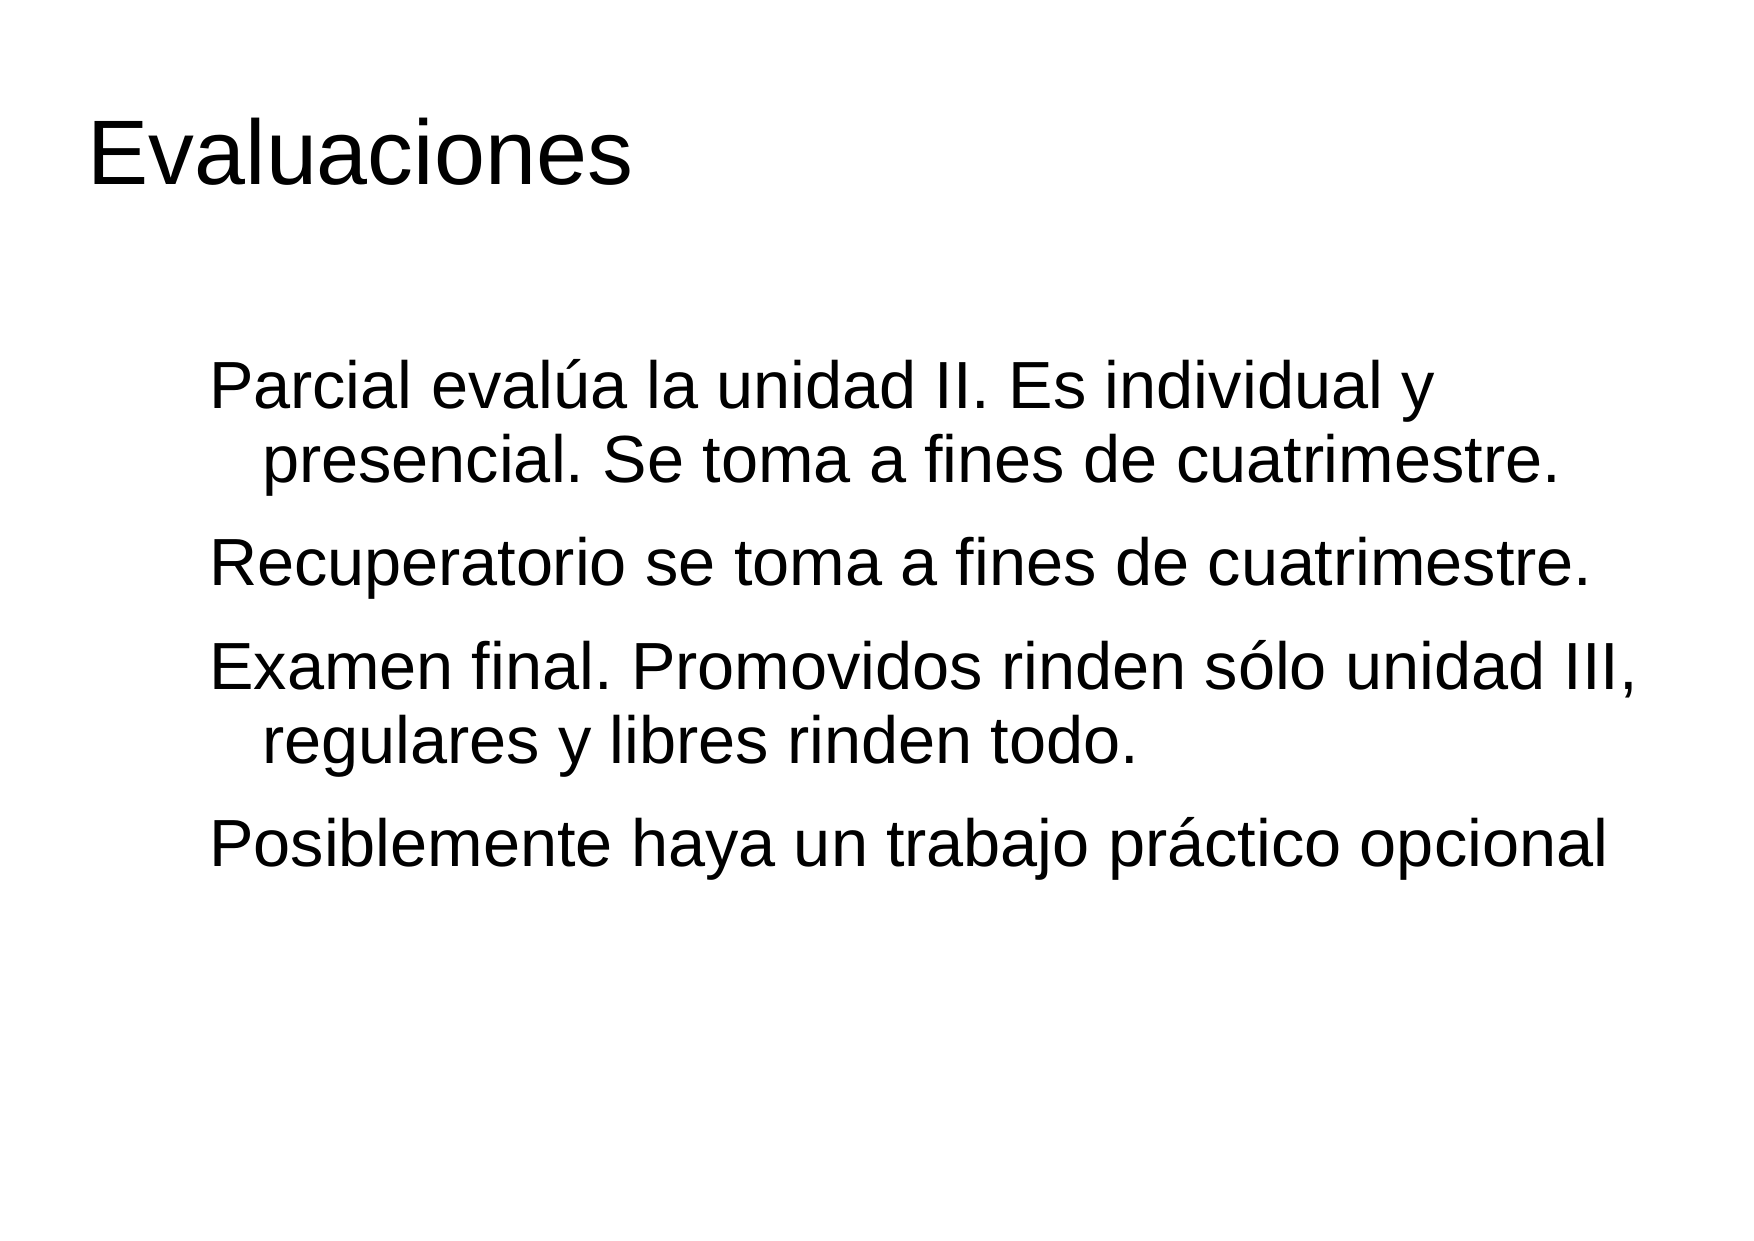

Evaluaciones
# Parcial evalúa la unidad II. Es individual y presencial. Se toma a fines de cuatrimestre.
Recuperatorio se toma a fines de cuatrimestre.
Examen final. Promovidos rinden sólo unidad III, regulares y libres rinden todo.
Posiblemente haya un trabajo práctico opcional